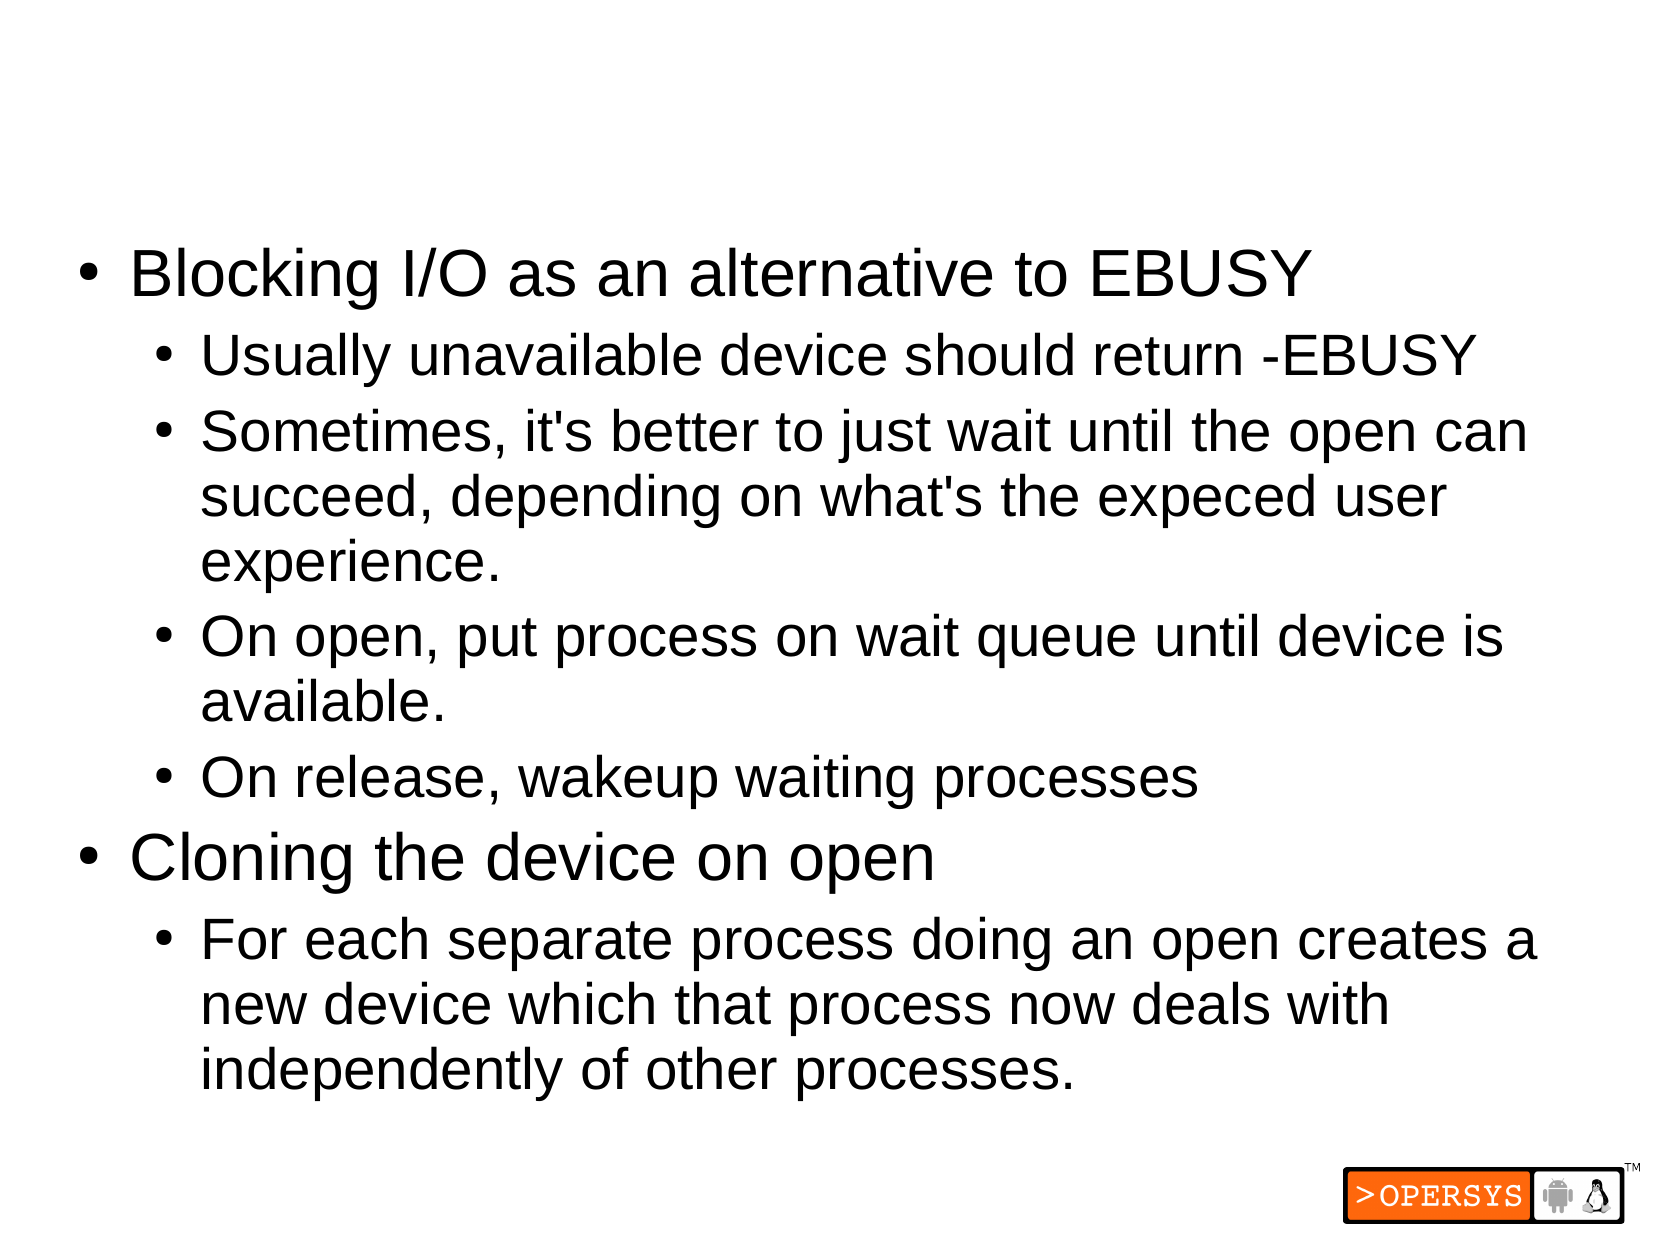

# Blocking I/O as an alternative to EBUSY
Usually unavailable device should return -EBUSY
Sometimes, it's better to just wait until the open can succeed, depending on what's the expeced user experience.
On open, put process on wait queue until device is available.
On release, wakeup waiting processes
Cloning the device on open
For each separate process doing an open creates a new device which that process now deals with independently of other processes.